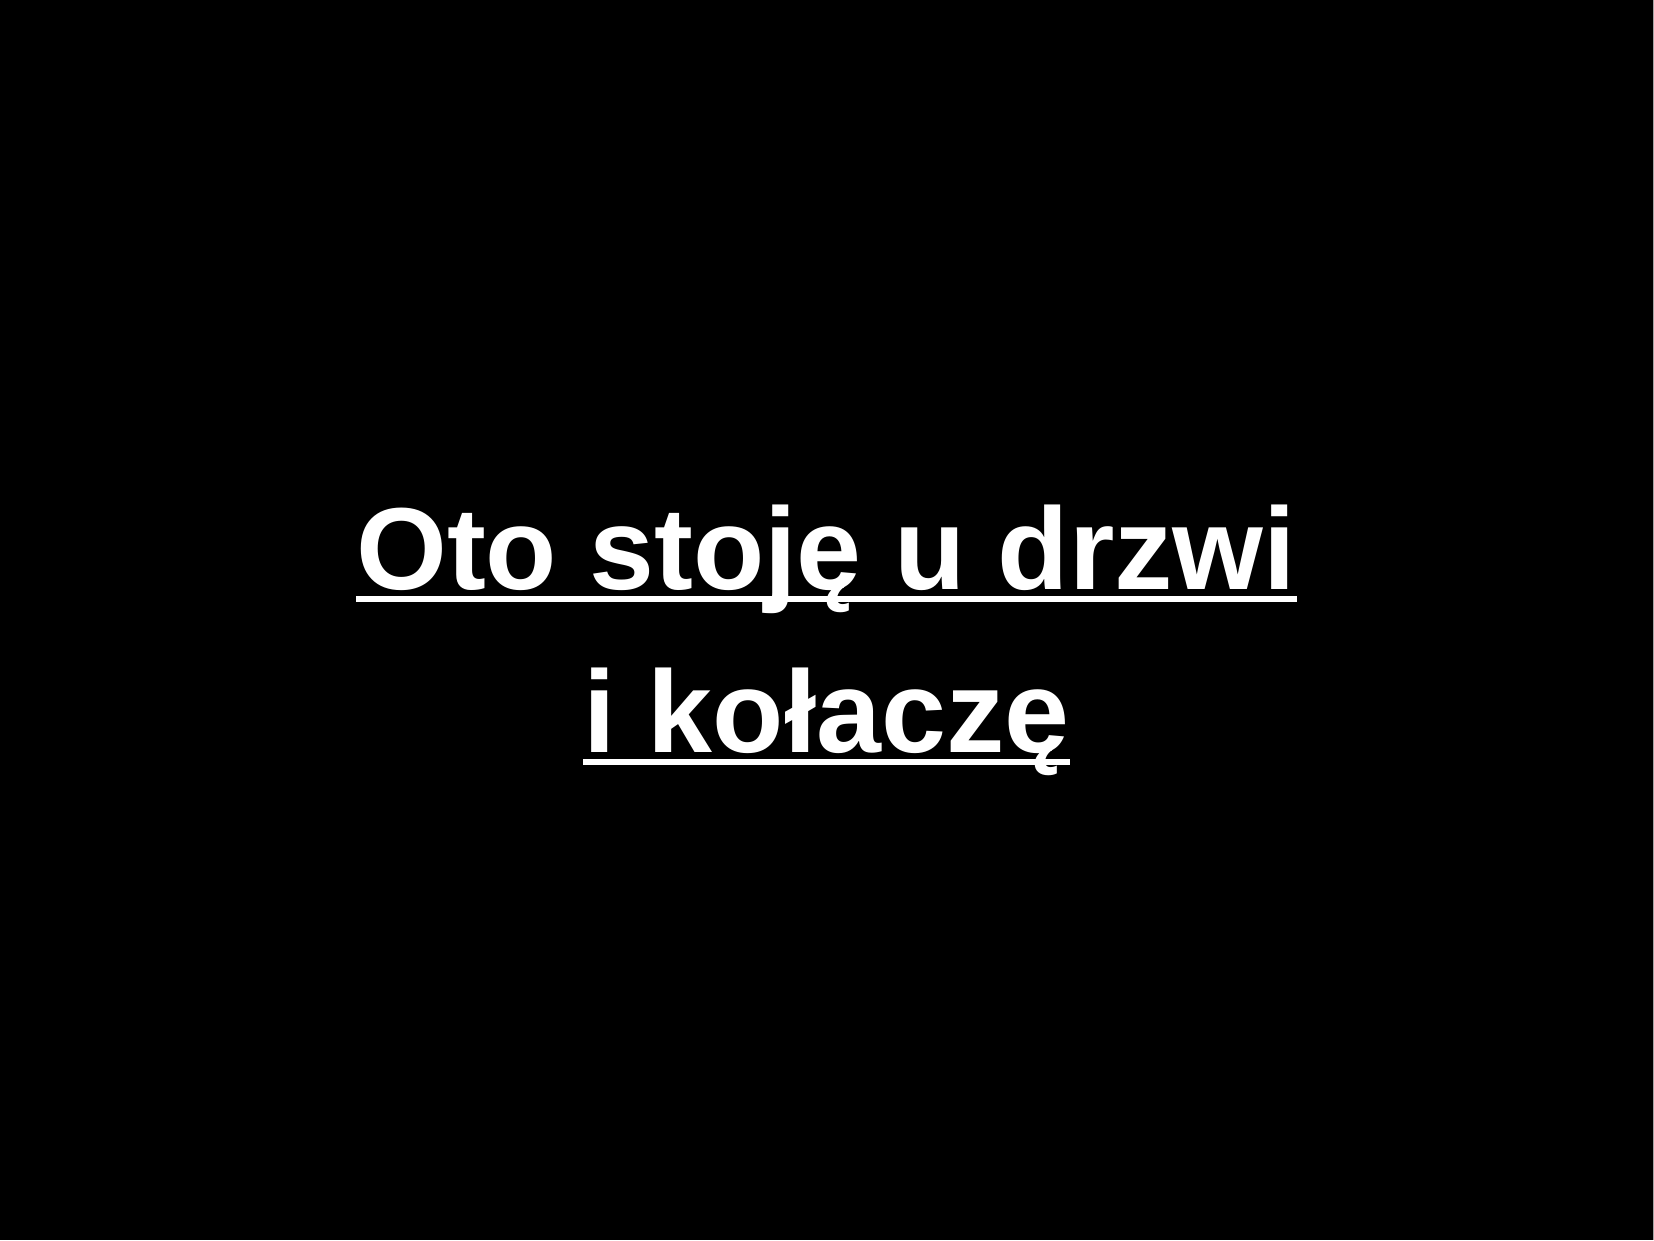

# Oto stoję u drzwi
i kołaczę